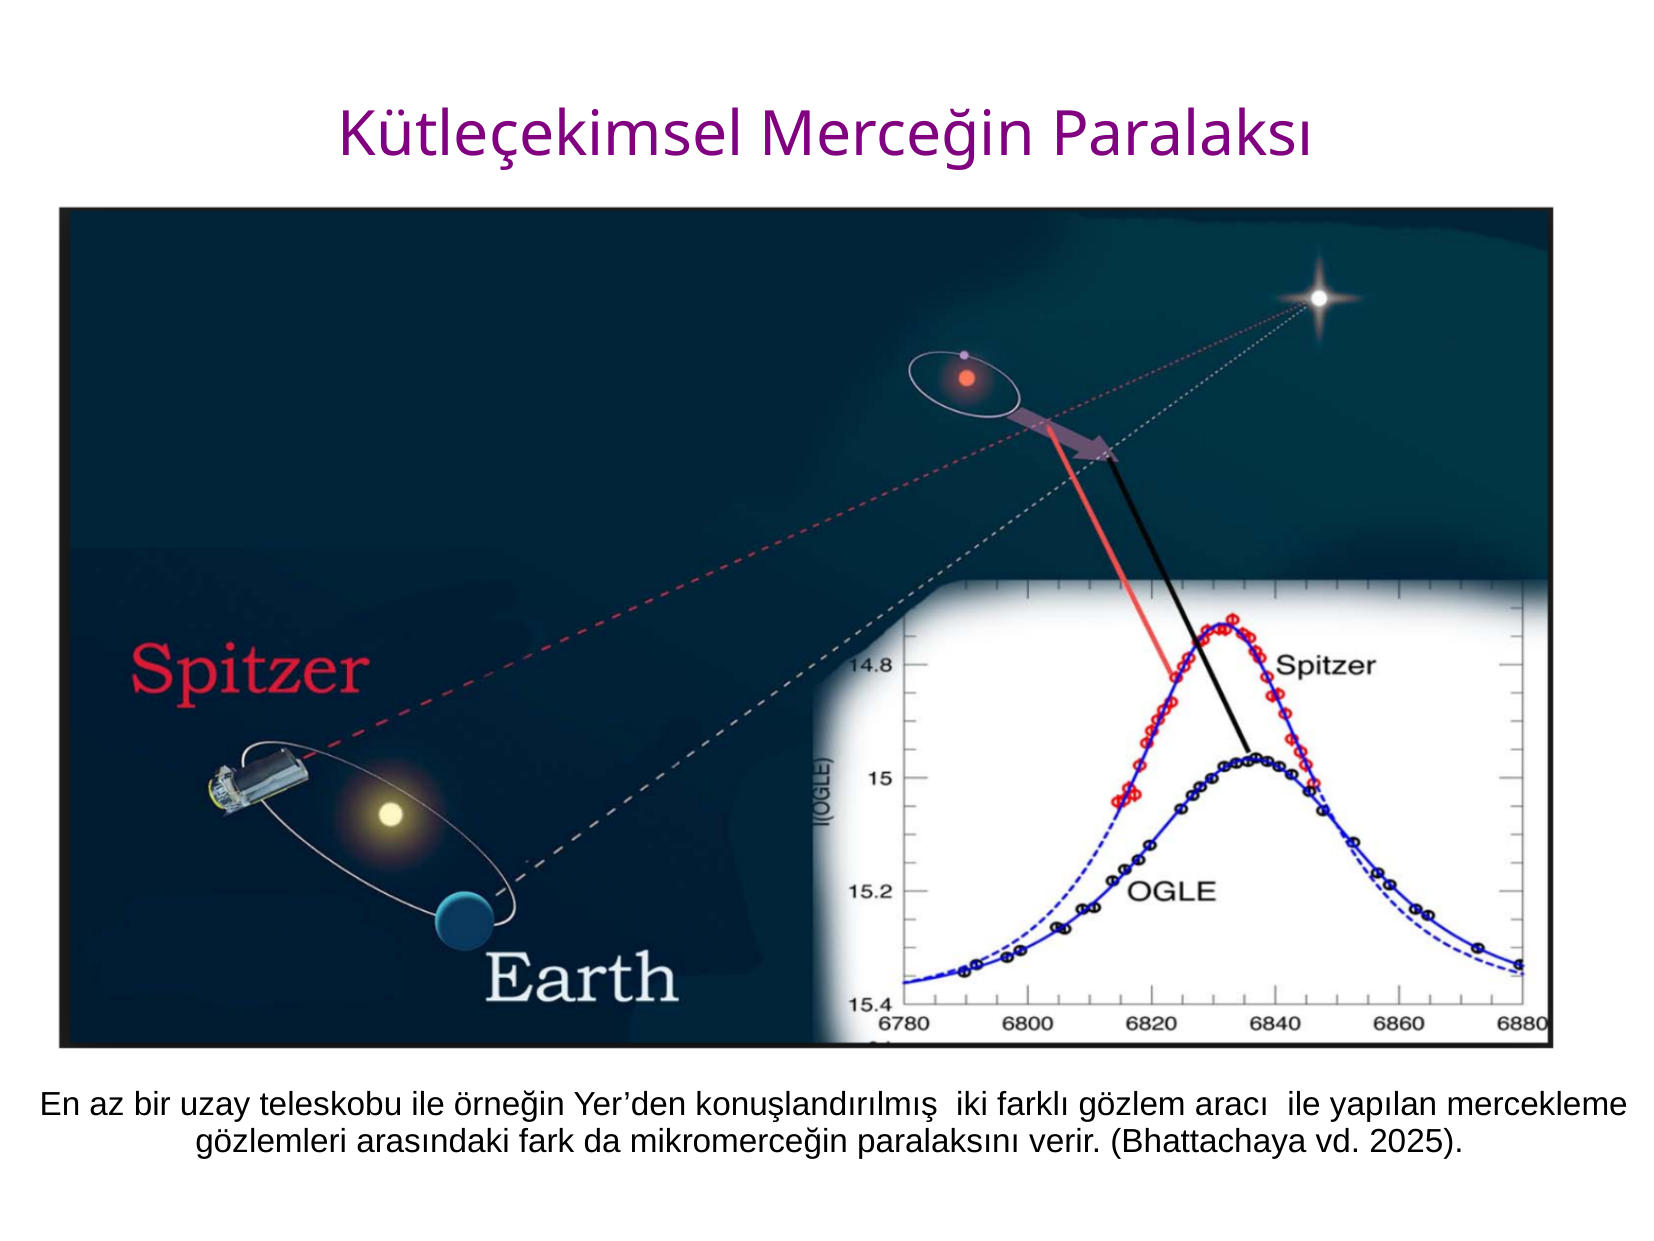

# Kütleçekimsel Merceğin Paralaksı
En az bir uzay teleskobu ile örneğin Yer’den konuşlandırılmış iki farklı gözlem aracı ile yapılan mercekleme gözlemleri arasındaki fark da mikromerceğin paralaksını verir. (Bhattachaya vd. 2025).